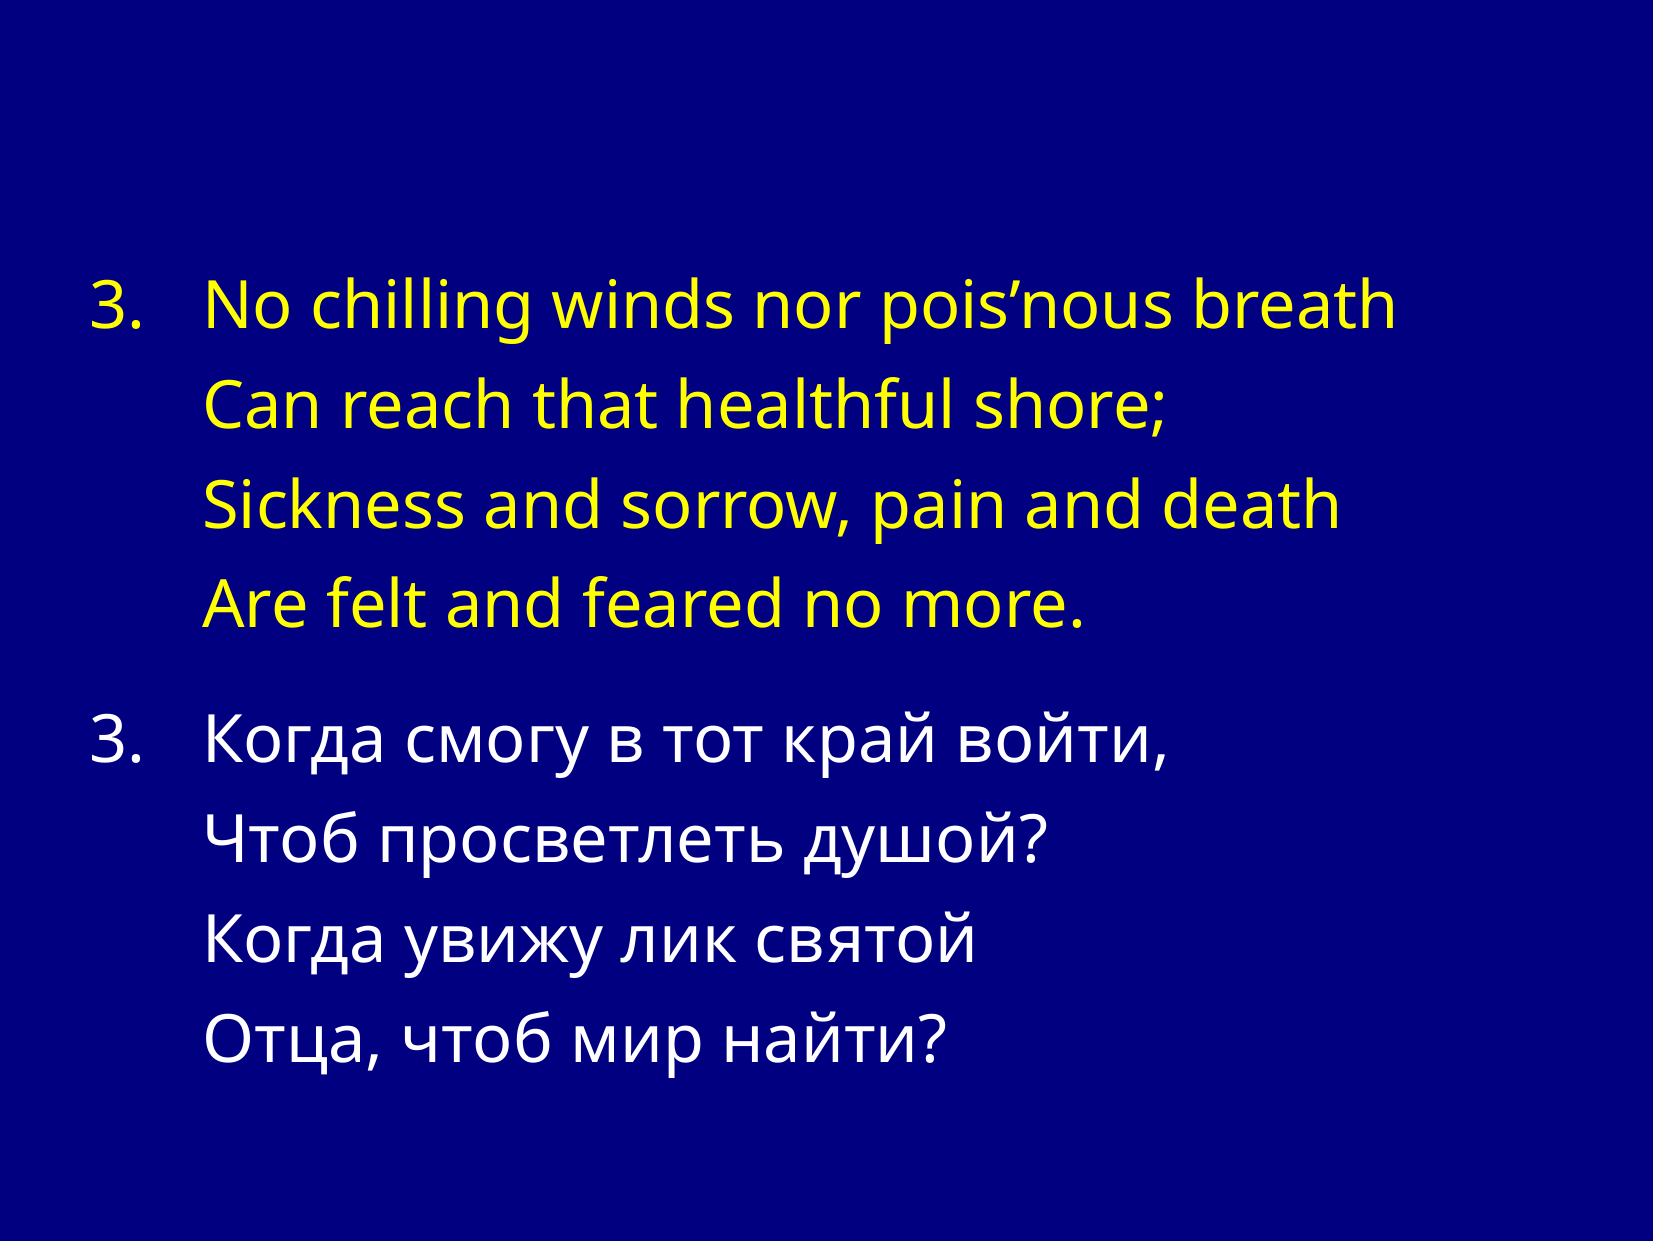

3.	No chilling winds nor pois’nous breath
	Can reach that healthful shore;
	Sickness and sorrow, pain and death
	Are felt and feared no more.
3.	Когда смогу в тот край войти,
	Чтоб просветлеть душой?
	Когда увижу лик святой
	Отца, чтоб мир найти?